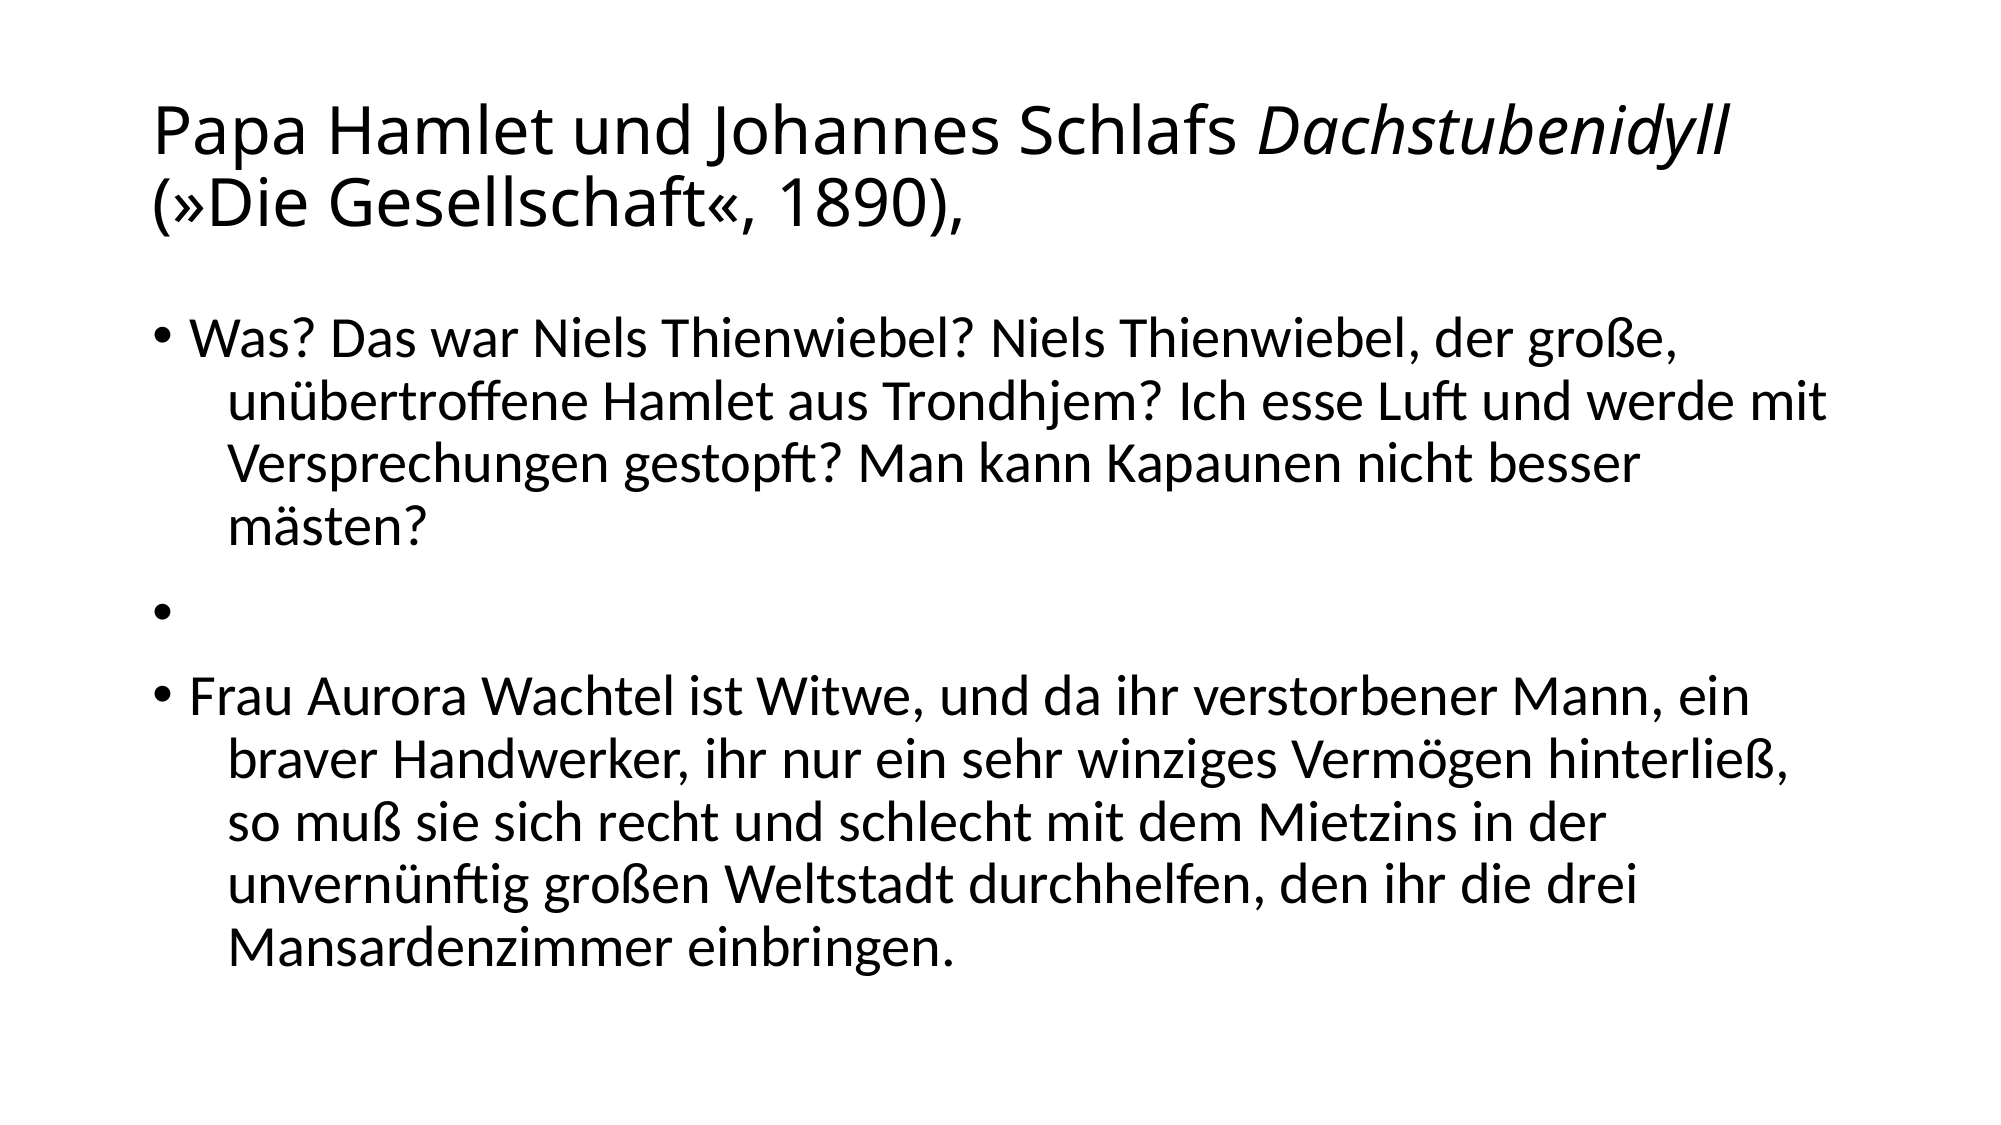

# Papa Hamlet und Johannes Schlafs Dachstubenidyll (»Die Gesellschaft«, 1890),
Was? Das war Niels Thienwiebel? Niels Thienwiebel, der große, unübertroffene Hamlet aus Trondhjem? Ich esse Luft und werde mit Versprechungen gestopft? Man kann Kapaunen nicht besser mästen?
Frau Aurora Wachtel ist Witwe, und da ihr verstorbener Mann, ein braver Handwerker, ihr nur ein sehr winziges Vermögen hinterließ, so muß sie sich recht und schlecht mit dem Mietzins in der unvernünftig großen Weltstadt durchhelfen, den ihr die drei Mansardenzimmer einbringen.